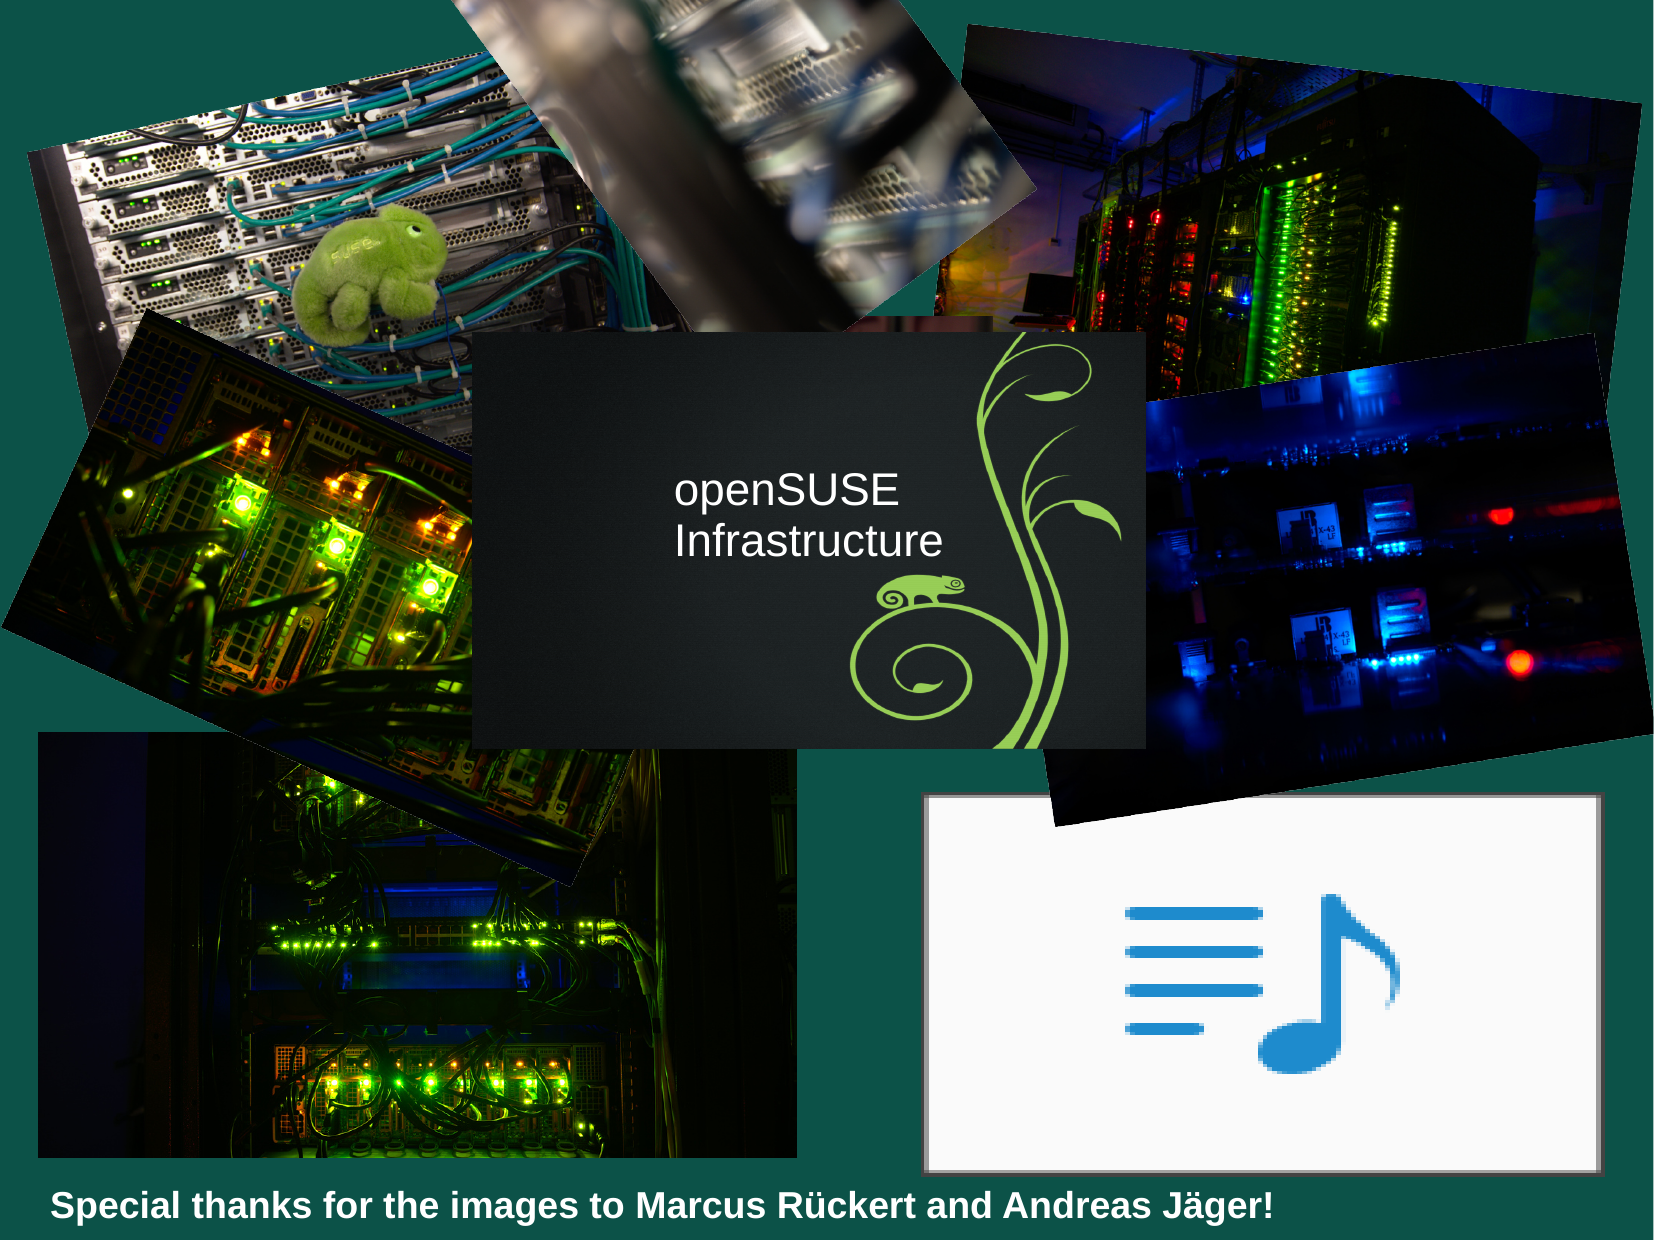

openSUSE
Infrastructure
Special thanks for the images to Marcus Rückert and Andreas Jäger!